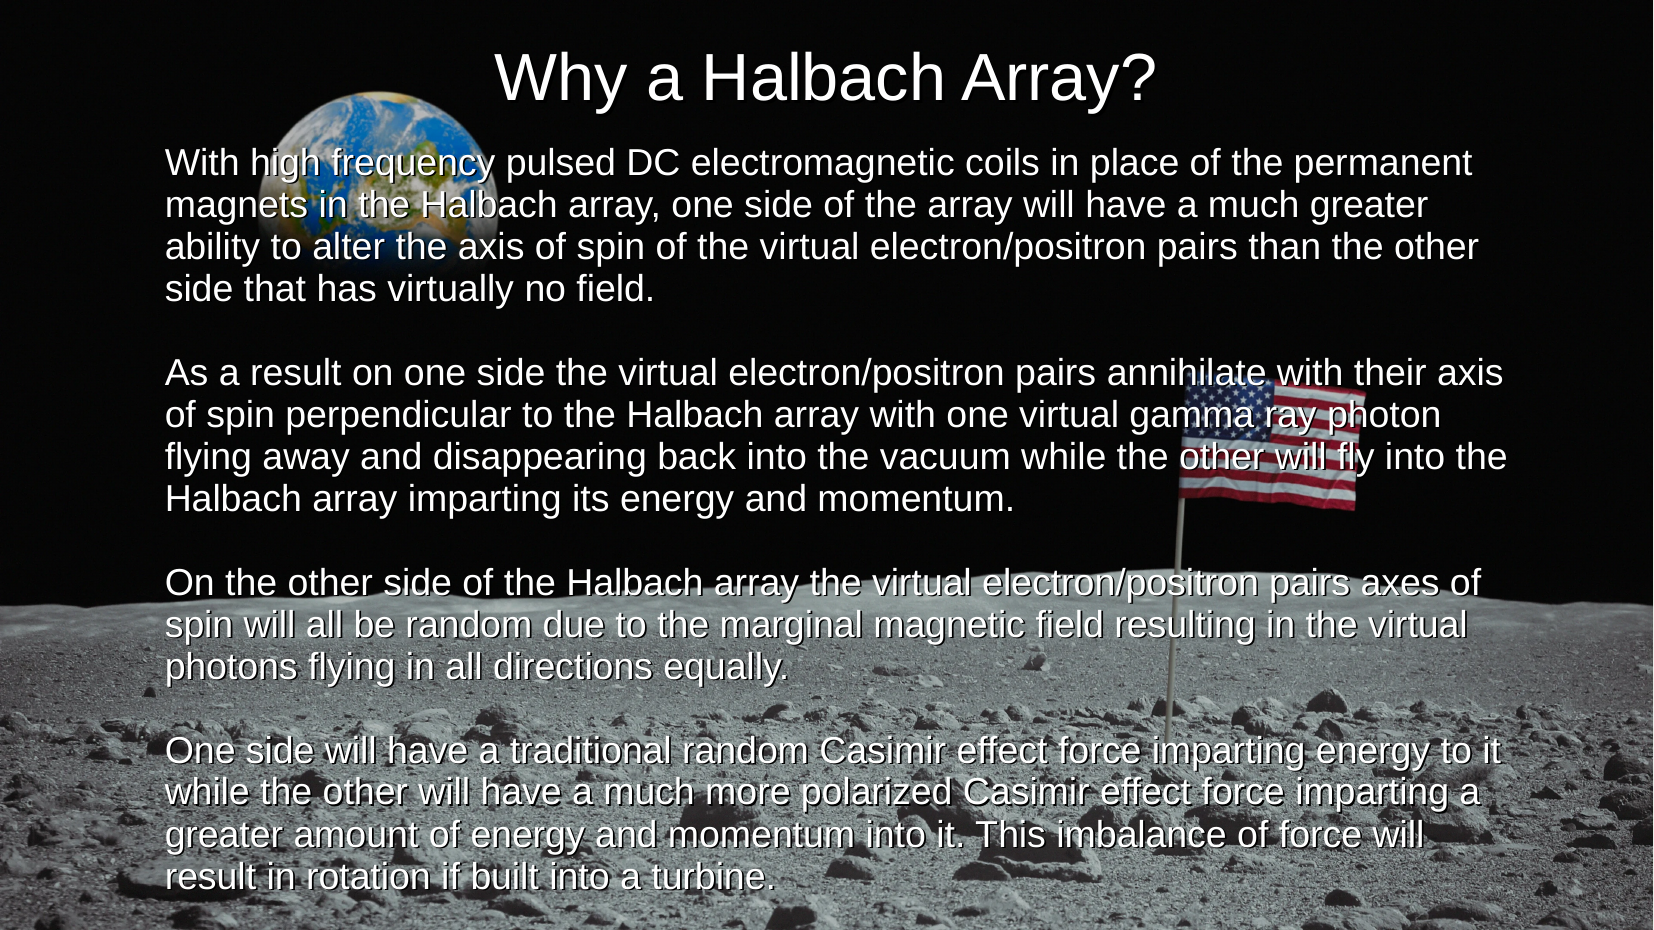

# Why a Halbach Array?
With high frequency pulsed DC electromagnetic coils in place of the permanent magnets in the Halbach array, one side of the array will have a much greater ability to alter the axis of spin of the virtual electron/positron pairs than the other side that has virtually no field.
As a result on one side the virtual electron/positron pairs annihilate with their axis of spin perpendicular to the Halbach array with one virtual gamma ray photon flying away and disappearing back into the vacuum while the other will fly into the Halbach array imparting its energy and momentum.
On the other side of the Halbach array the virtual electron/positron pairs axes of spin will all be random due to the marginal magnetic field resulting in the virtual photons flying in all directions equally.
One side will have a traditional random Casimir effect force imparting energy to it while the other will have a much more polarized Casimir effect force imparting a greater amount of energy and momentum into it. This imbalance of force will result in rotation if built into a turbine.